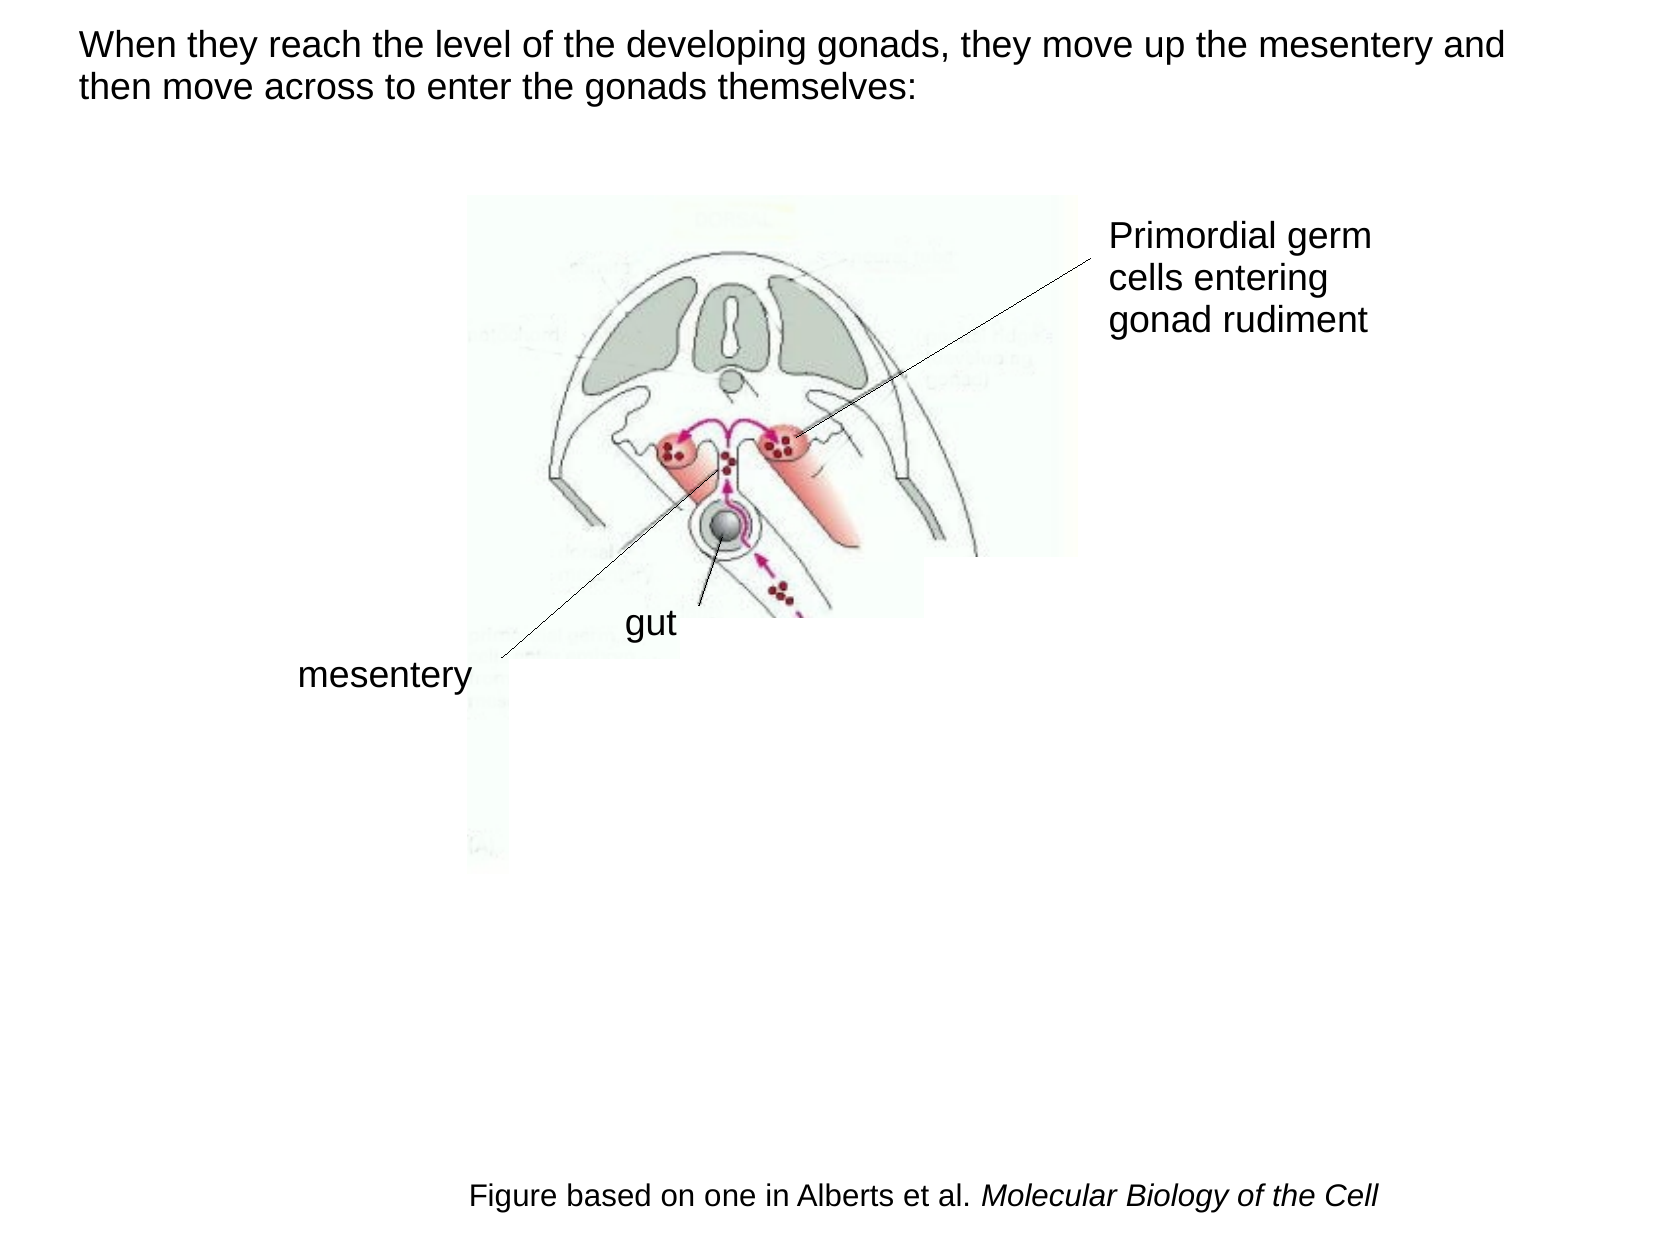

When they reach the level of the developing gonads, they move up the mesentery and then move across to enter the gonads themselves:
Primordial germ cells entering gonad rudiment
gut
mesentery
PGCs
Figure based on one in Alberts et al. Molecular Biology of the Cell